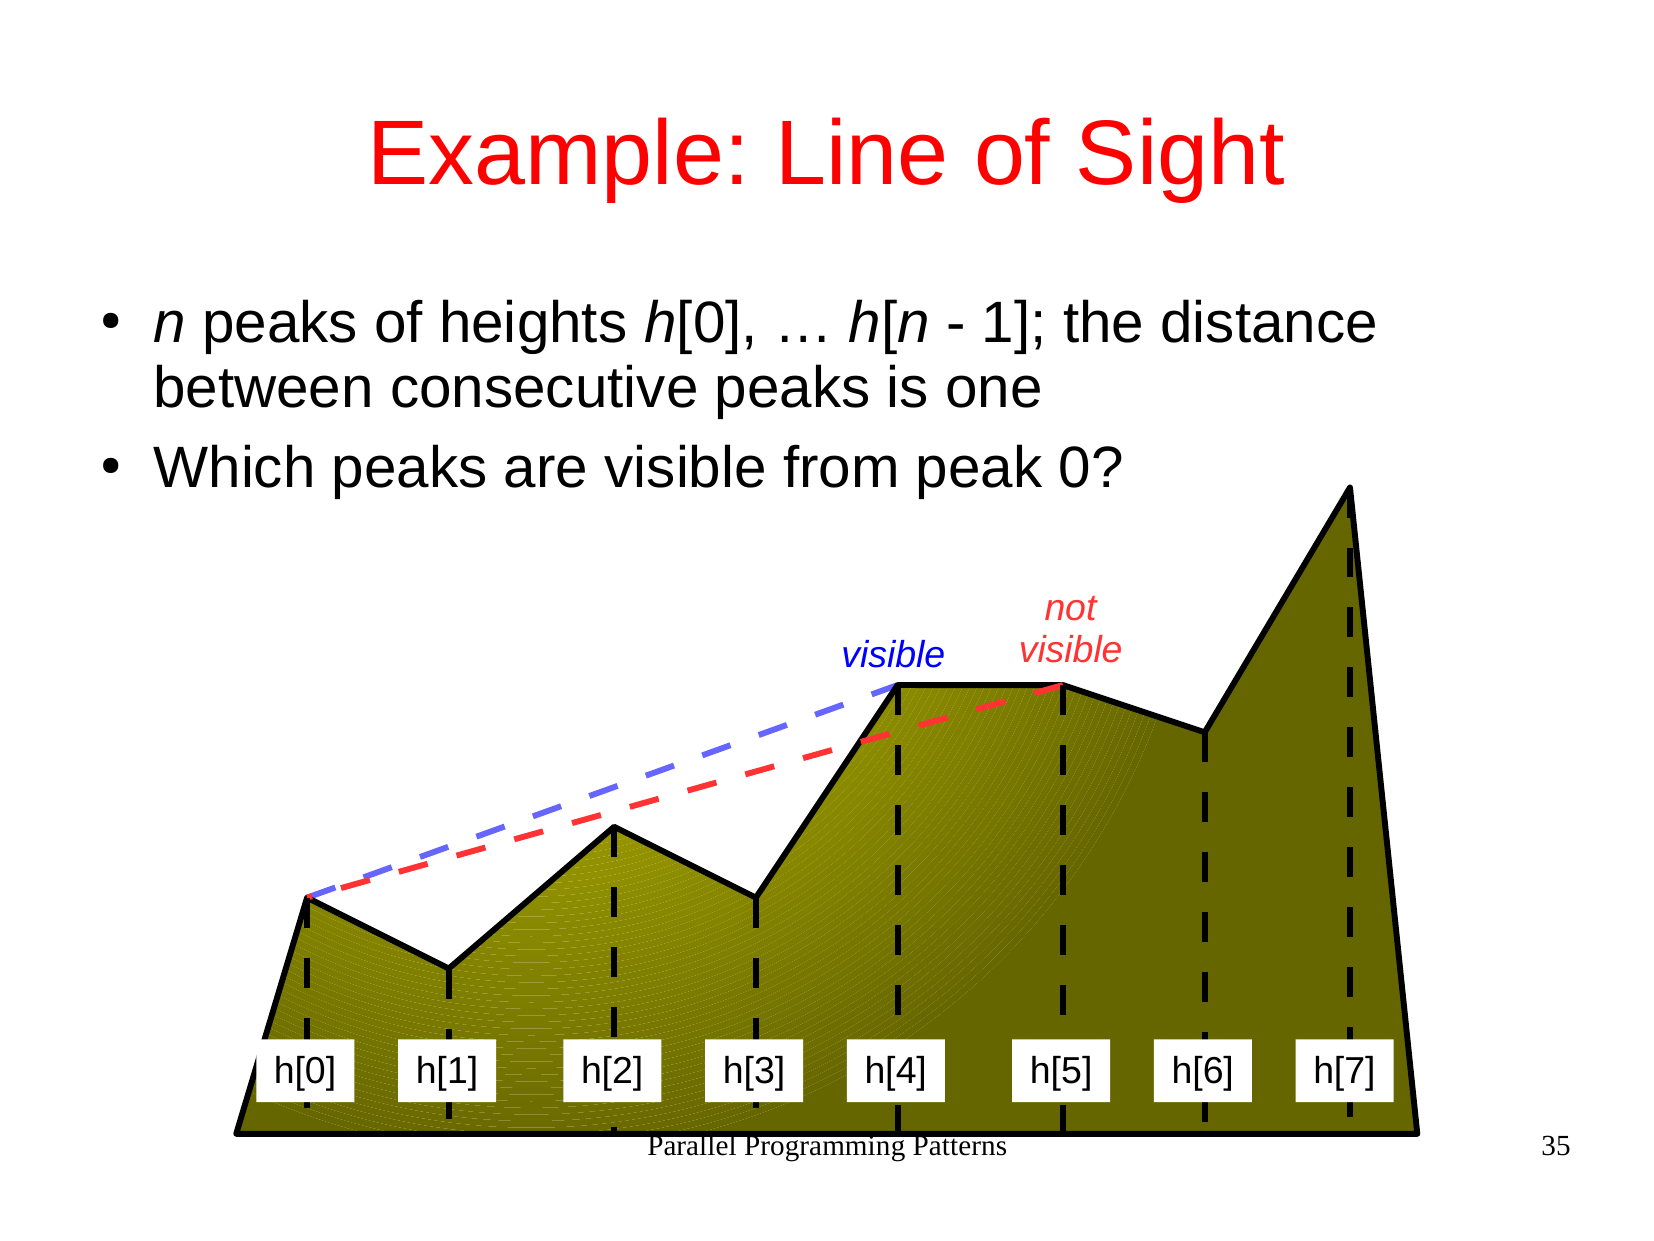

# Example: Line of Sight
n peaks of heights h[0], … h[n - 1]; the distance between consecutive peaks is one
Which peaks are visible from peak 0?
not
visible
visible
h[0]
h[1]
h[2]
h[3]
h[4]
h[5]
h[6]
h[7]
Parallel Programming Patterns
35